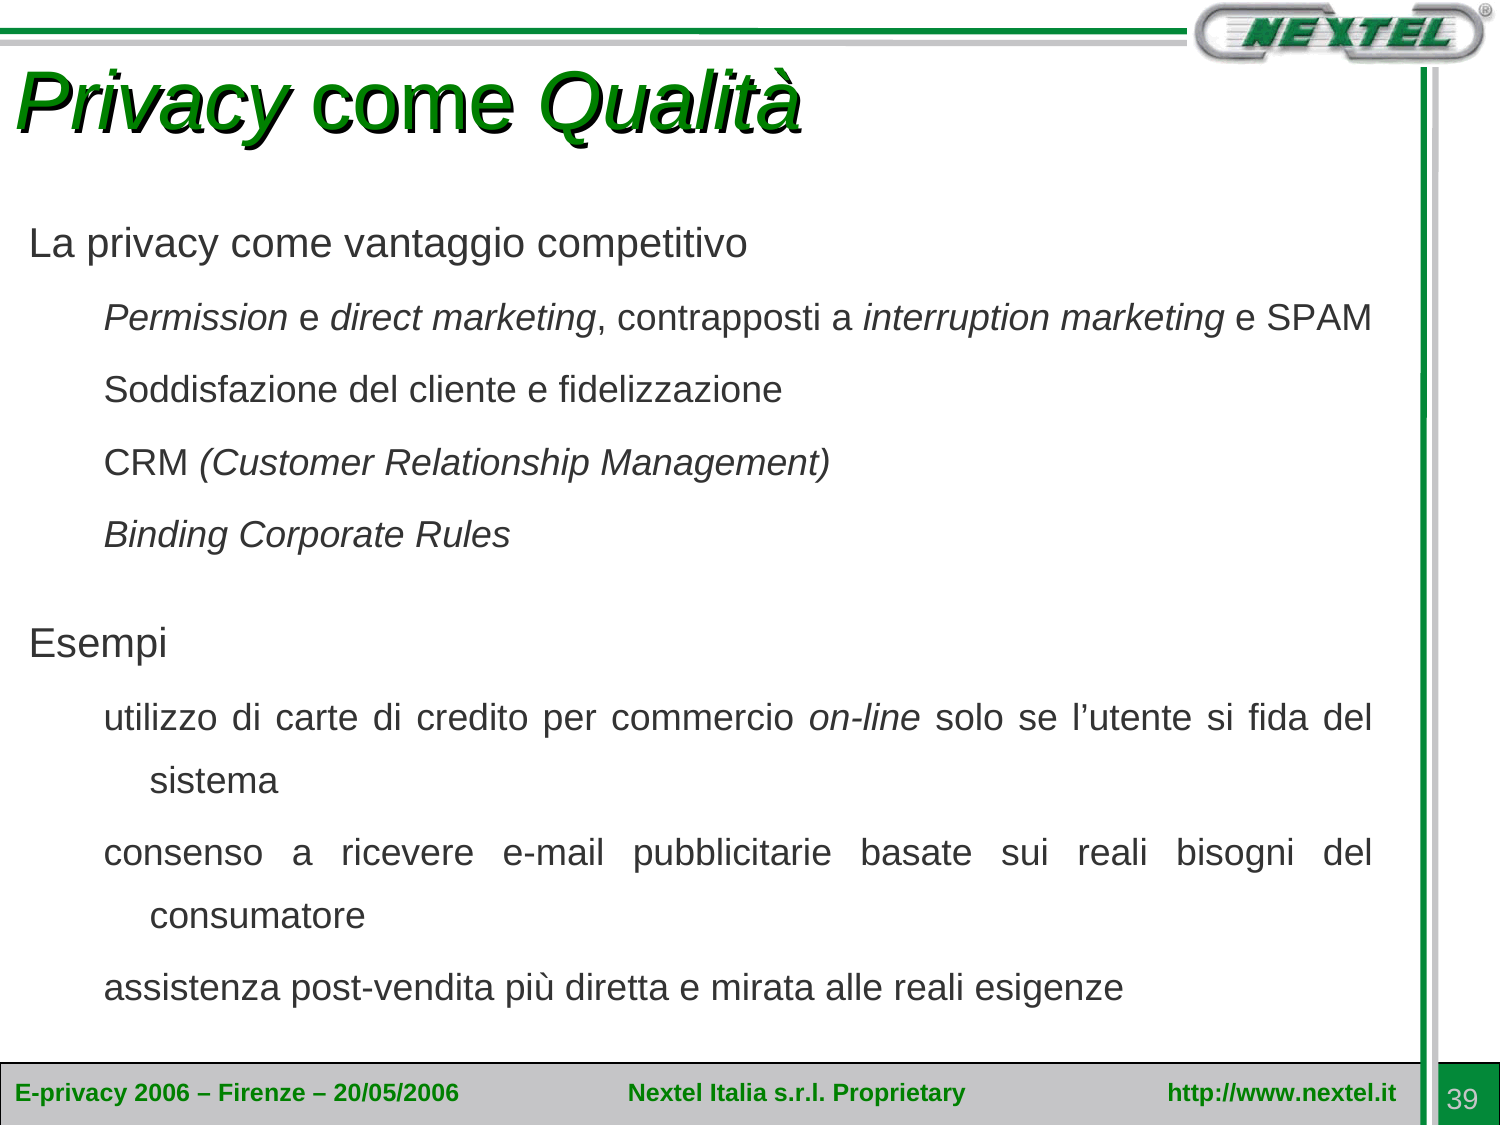

Privacy come Qualità
# La privacy come vantaggio competitivo
Permission e direct marketing, contrapposti a interruption marketing e SPAM
Soddisfazione del cliente e fidelizzazione
CRM (Customer Relationship Management)
Binding Corporate Rules
Esempi
utilizzo di carte di credito per commercio on-line solo se l’utente si fida del sistema
consenso a ricevere e-mail pubblicitarie basate sui reali bisogni del consumatore
assistenza post-vendita più diretta e mirata alle reali esigenze
39